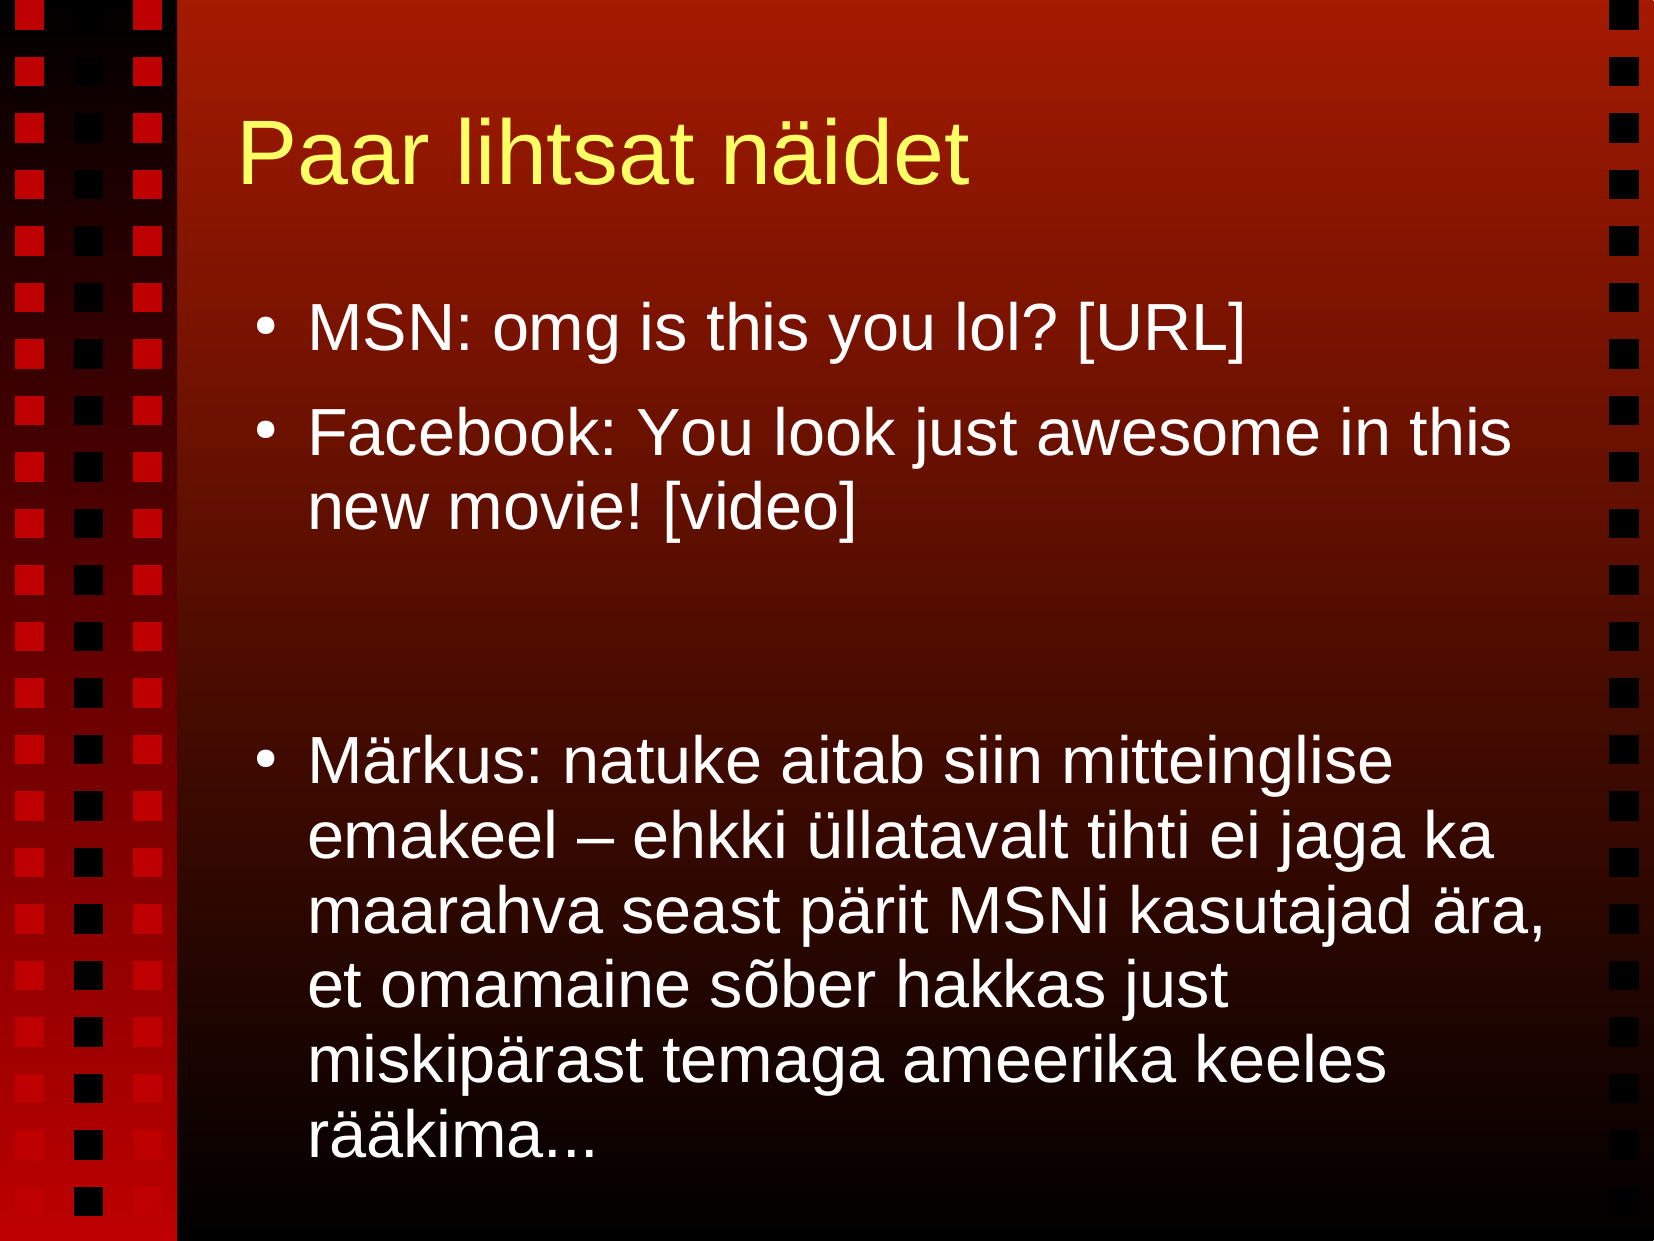

# Paar lihtsat näidet
MSN: omg is this you lol? [URL]
Facebook: You look just awesome in this new movie! [video]
Märkus: natuke aitab siin mitteinglise emakeel – ehkki üllatavalt tihti ei jaga ka maarahva seast pärit MSNi kasutajad ära, et omamaine sõber hakkas just miskipärast temaga ameerika keeles rääkima...